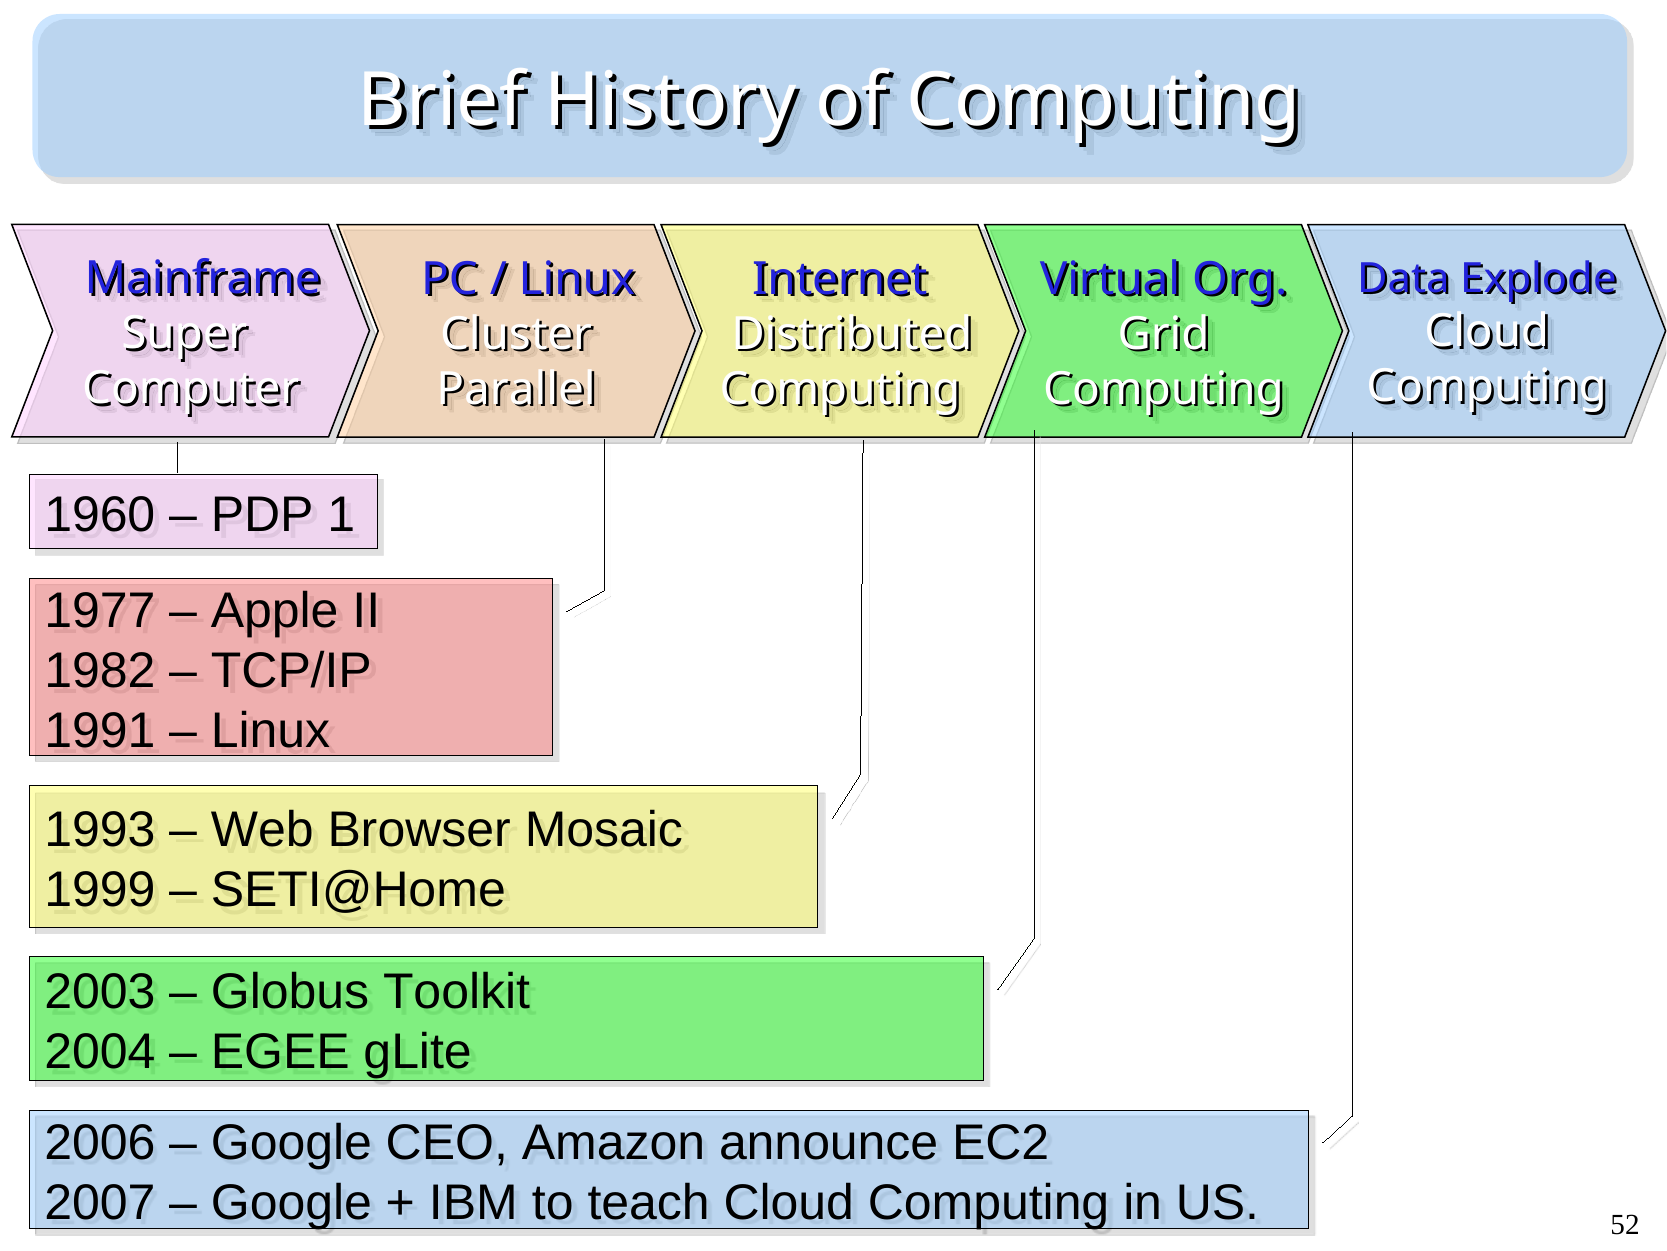

Brief History of Computing
 Mainframe
Super
Computer
 PC / Linux
Cluster
Parallel
Internet
 Distributed
Computing
Virtual Org.
Grid
Computing
Data Explode
Cloud
Computing
1960 – PDP 1
1977 – Apple II
1982 – TCP/IP
1991 – Linux
1993 – Web Browser Mosaic
1999 – SETI@Home
2003 – Globus Toolkit
2004 – EGEE gLite
2006 – Google CEO, Amazon announce EC2
2007 – Google + IBM to teach Cloud Computing in US.
52